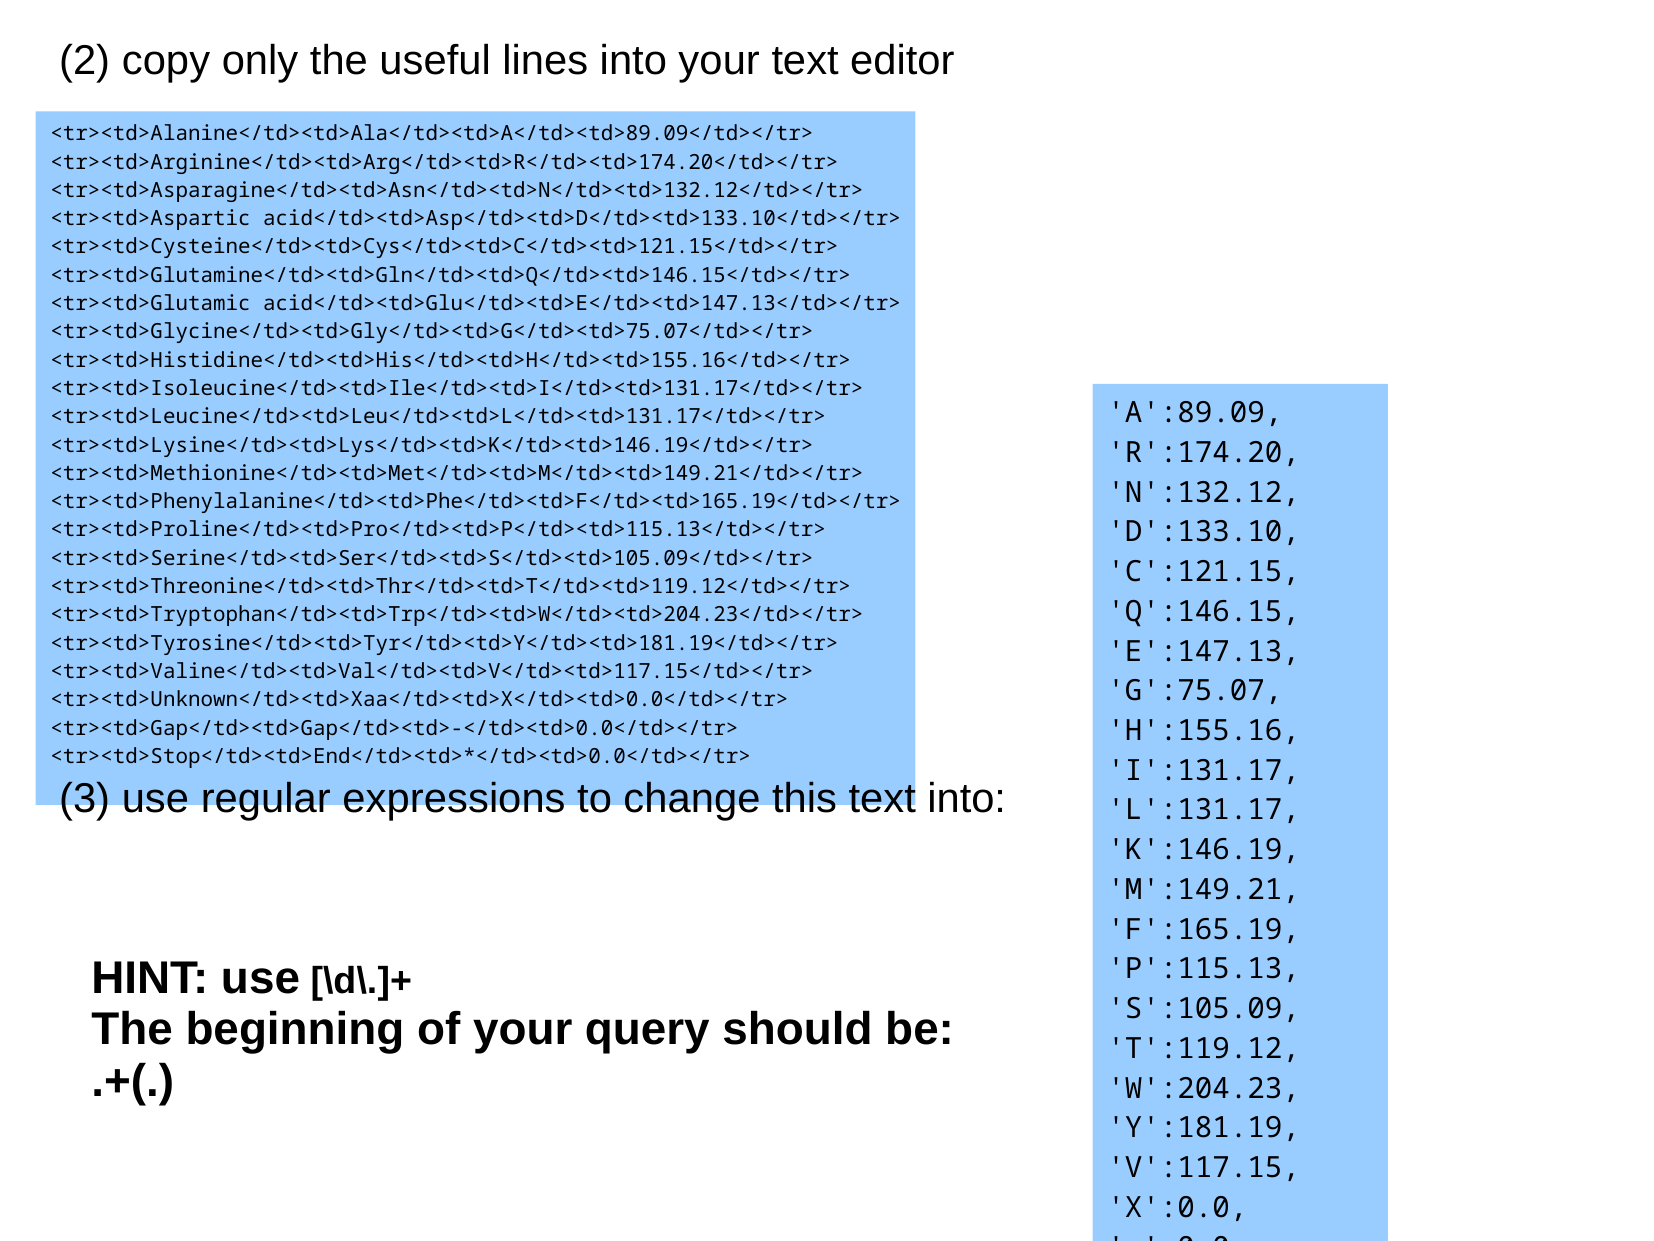

(2) copy only the useful lines into your text editor
<tr><td>Alanine</td><td>Ala</td><td>A</td><td>89.09</td></tr>
<tr><td>Arginine</td><td>Arg</td><td>R</td><td>174.20</td></tr>
<tr><td>Asparagine</td><td>Asn</td><td>N</td><td>132.12</td></tr>
<tr><td>Aspartic acid</td><td>Asp</td><td>D</td><td>133.10</td></tr>
<tr><td>Cysteine</td><td>Cys</td><td>C</td><td>121.15</td></tr>
<tr><td>Glutamine</td><td>Gln</td><td>Q</td><td>146.15</td></tr>
<tr><td>Glutamic acid</td><td>Glu</td><td>E</td><td>147.13</td></tr>
<tr><td>Glycine</td><td>Gly</td><td>G</td><td>75.07</td></tr>
<tr><td>Histidine</td><td>His</td><td>H</td><td>155.16</td></tr>
<tr><td>Isoleucine</td><td>Ile</td><td>I</td><td>131.17</td></tr>
<tr><td>Leucine</td><td>Leu</td><td>L</td><td>131.17</td></tr>
<tr><td>Lysine</td><td>Lys</td><td>K</td><td>146.19</td></tr>
<tr><td>Methionine</td><td>Met</td><td>M</td><td>149.21</td></tr>
<tr><td>Phenylalanine</td><td>Phe</td><td>F</td><td>165.19</td></tr>
<tr><td>Proline</td><td>Pro</td><td>P</td><td>115.13</td></tr>
<tr><td>Serine</td><td>Ser</td><td>S</td><td>105.09</td></tr>
<tr><td>Threonine</td><td>Thr</td><td>T</td><td>119.12</td></tr>
<tr><td>Tryptophan</td><td>Trp</td><td>W</td><td>204.23</td></tr>
<tr><td>Tyrosine</td><td>Tyr</td><td>Y</td><td>181.19</td></tr>
<tr><td>Valine</td><td>Val</td><td>V</td><td>117.15</td></tr>
<tr><td>Unknown</td><td>Xaa</td><td>X</td><td>0.0</td></tr>
<tr><td>Gap</td><td>Gap</td><td>-</td><td>0.0</td></tr>
<tr><td>Stop</td><td>End</td><td>*</td><td>0.0</td></tr>
'A':89.09,
'R':174.20,
'N':132.12,
'D':133.10,
'C':121.15,
'Q':146.15,
'E':147.13,
'G':75.07,
'H':155.16,
'I':131.17,
'L':131.17,
'K':146.19,
'M':149.21,
'F':165.19,
'P':115.13,
'S':105.09,
'T':119.12,
'W':204.23,
'Y':181.19,
'V':117.15,
'X':0.0,
'-':0.0,
'*':0.0,
(3) use regular expressions to change this text into:
HINT: use [\d\.]+
The beginning of your query should be:
.+(.)